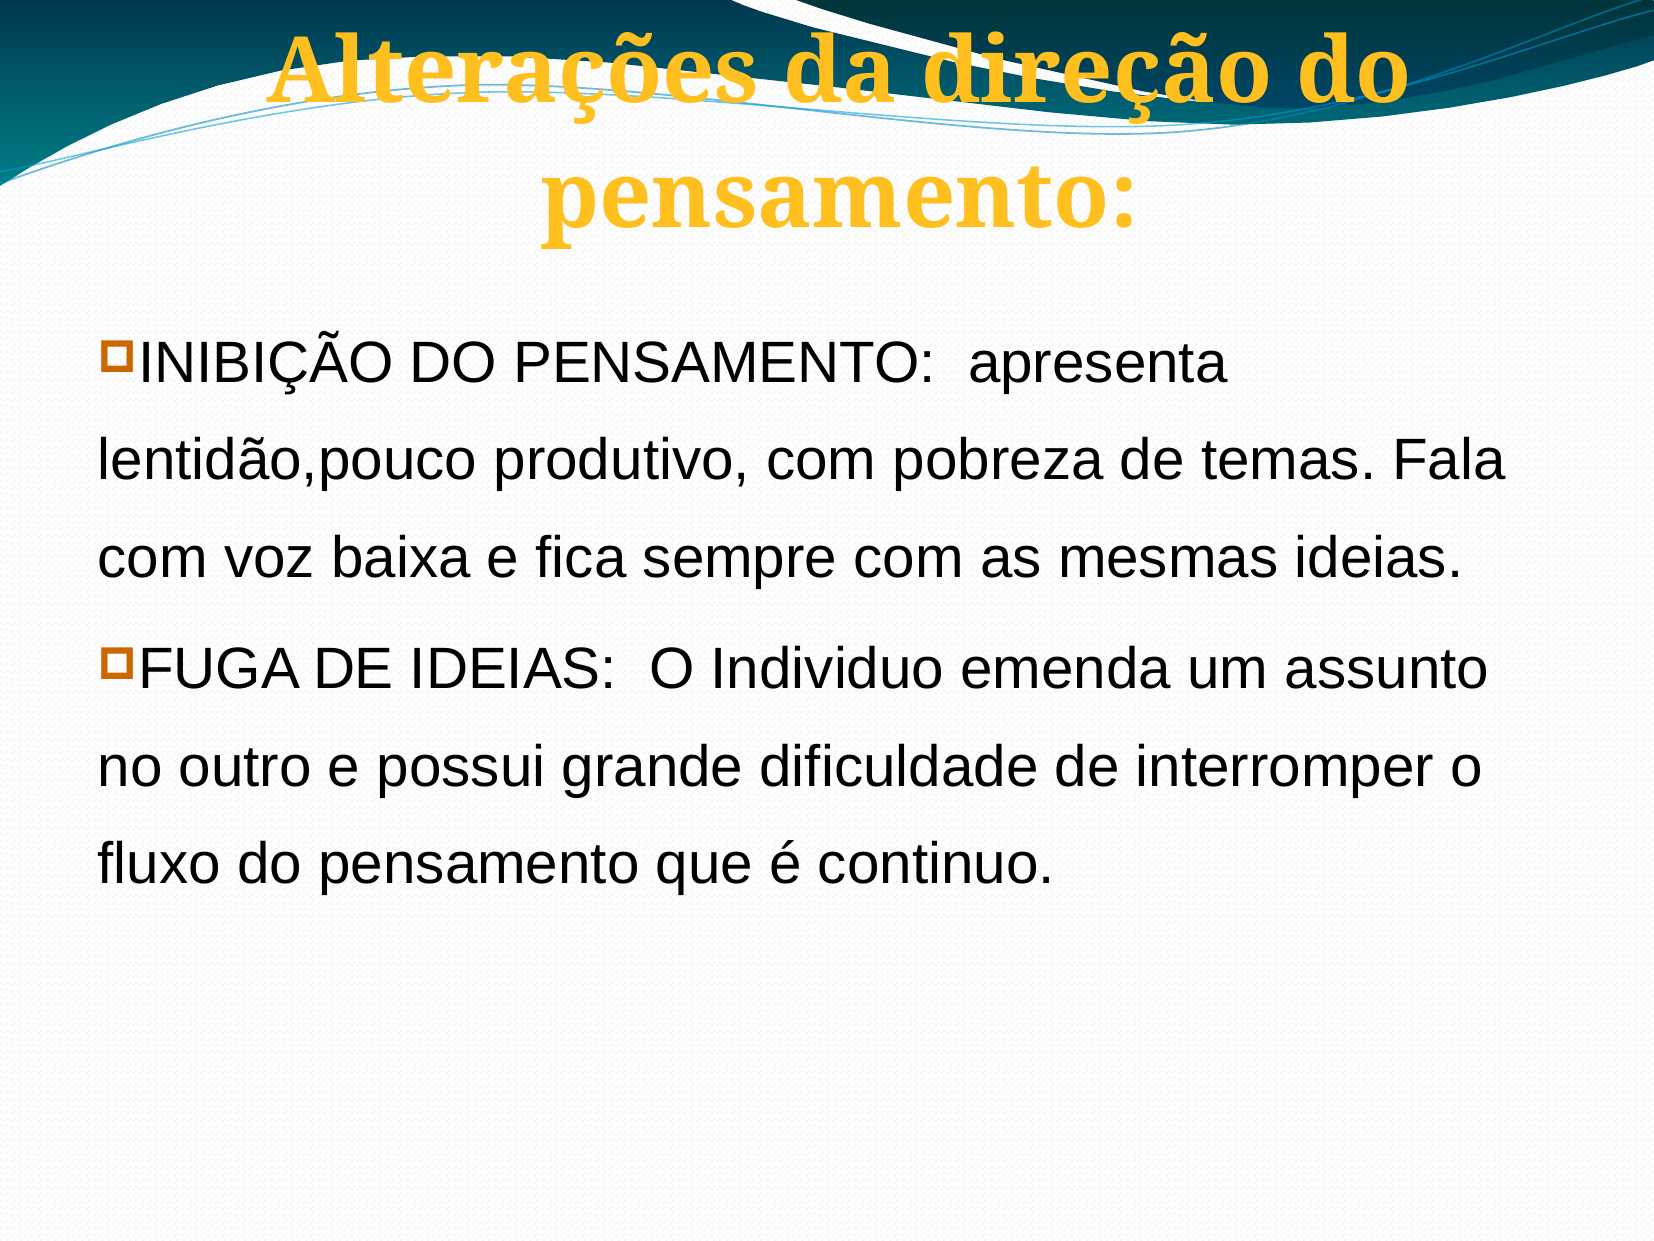

Alterações da direção do pensamento:
INIBIÇÃO DO PENSAMENTO: apresenta lentidão,pouco produtivo, com pobreza de temas. Fala com voz baixa e fica sempre com as mesmas ideias.
FUGA DE IDEIAS: O Individuo emenda um assunto no outro e possui grande dificuldade de interromper o fluxo do pensamento que é continuo.